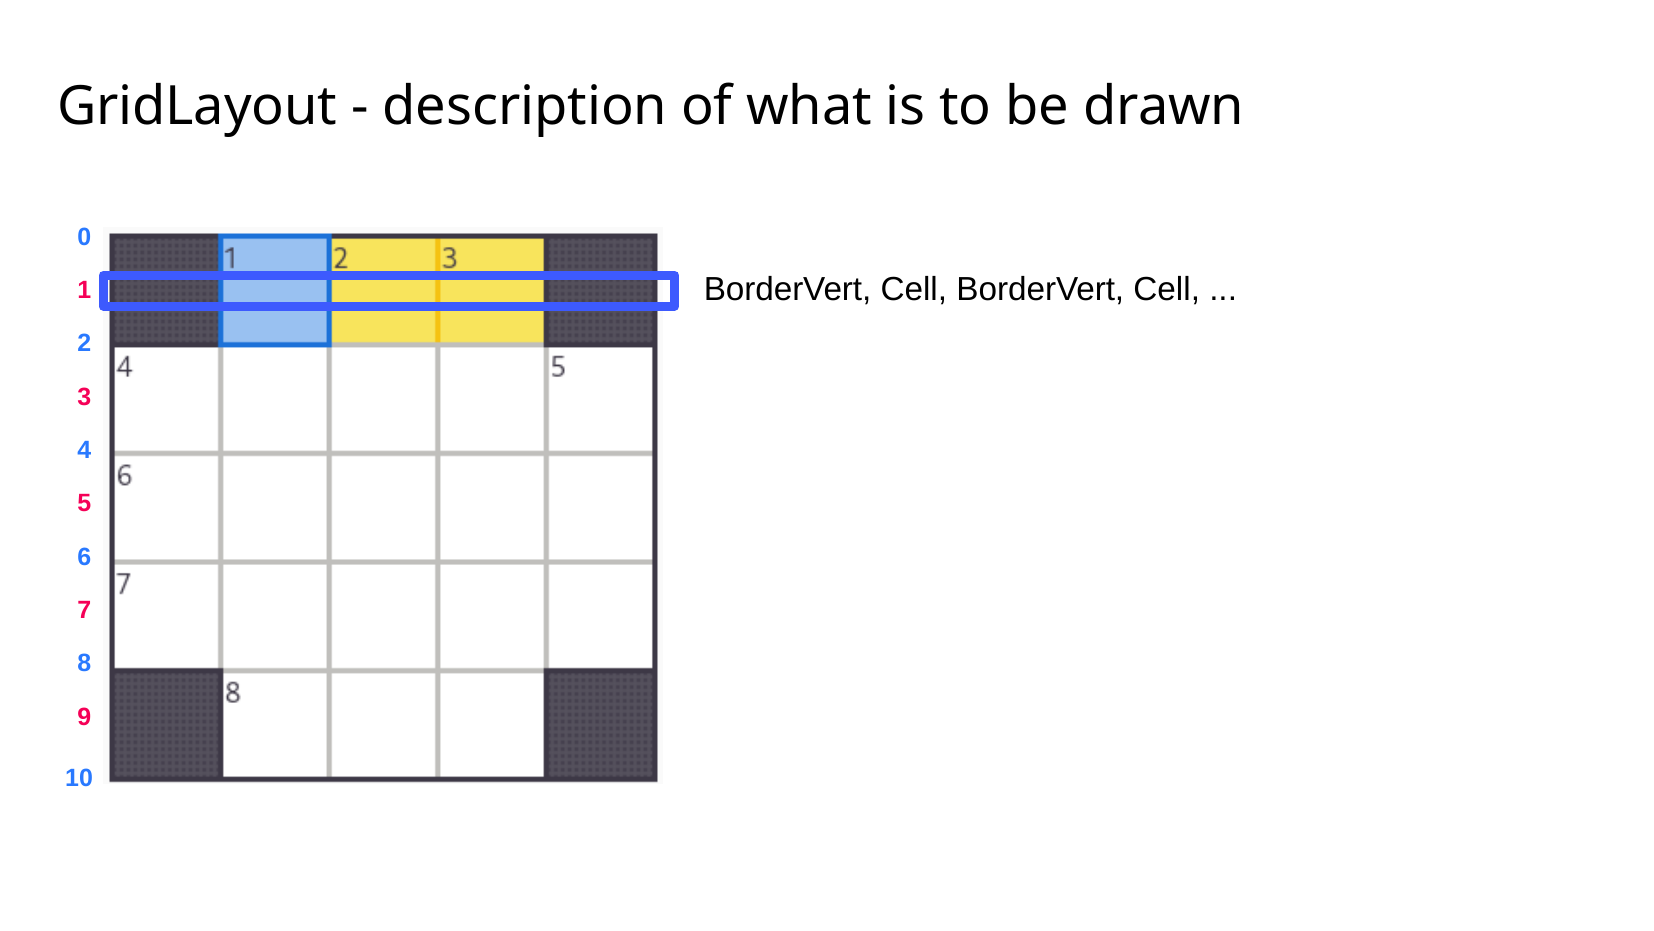

# GridLayout - description of what is to be drawn
0
BorderVert, Cell, BorderVert, Cell, ...
1
2
3
4
5
6
7
8
9
10